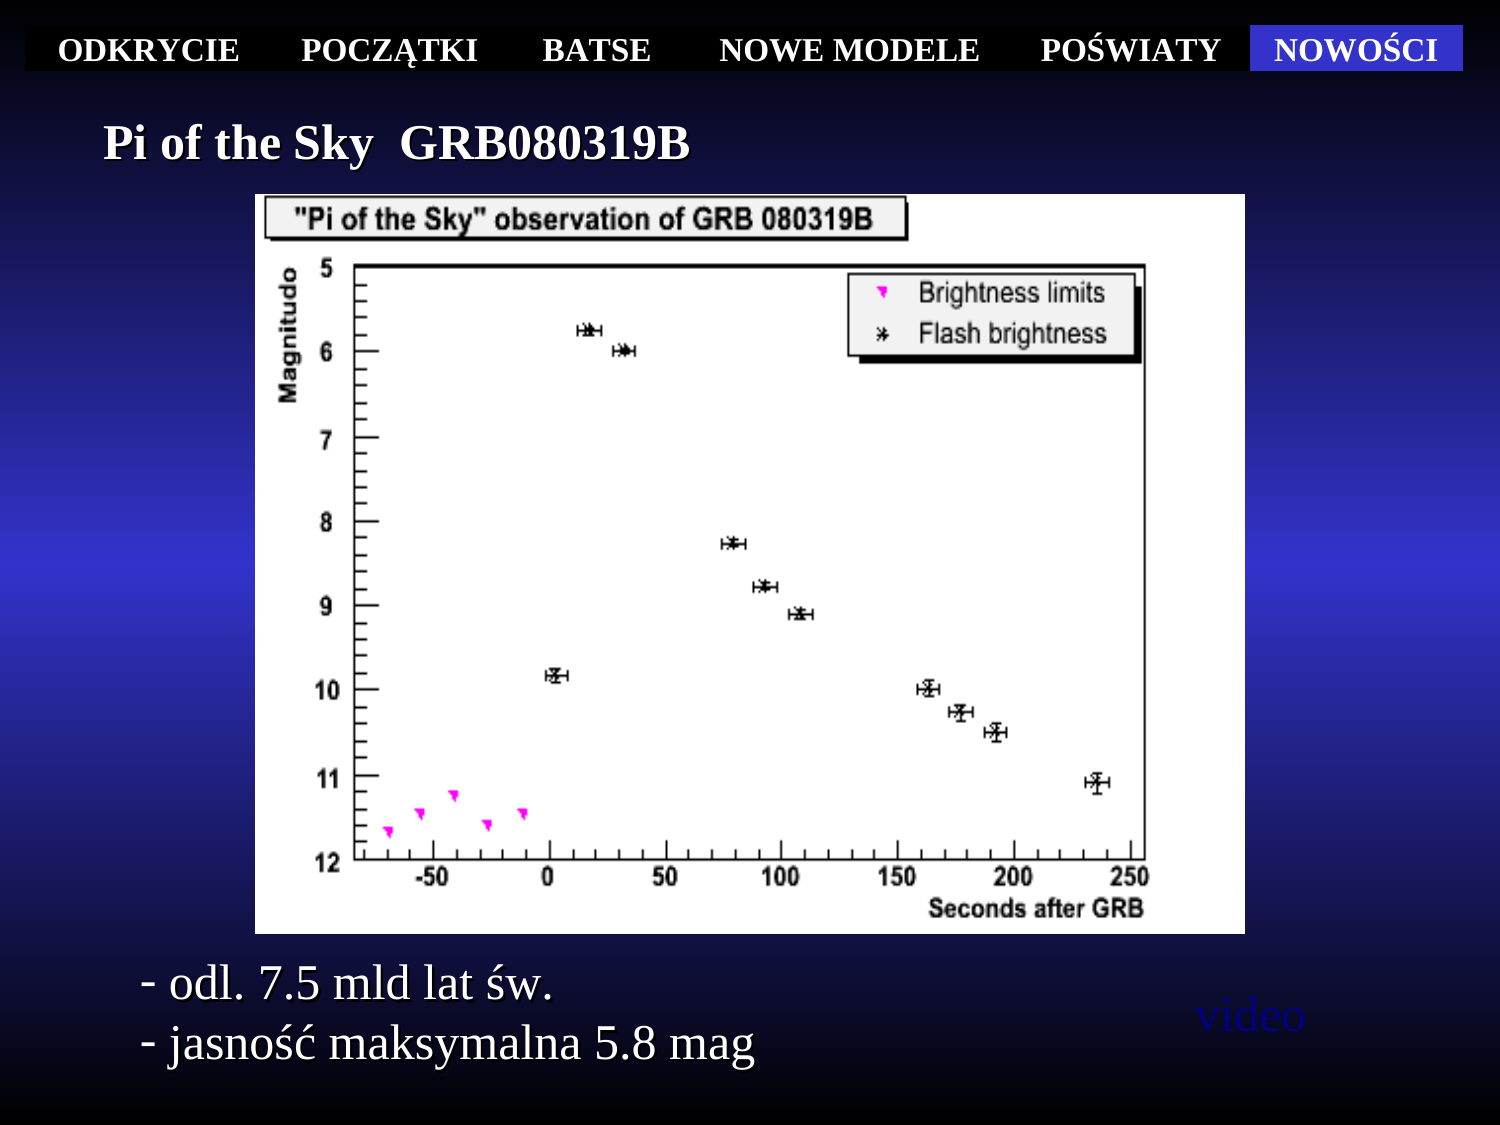

| ODKRYCIE | POCZĄTKI | BATSE | NOWE MODELE | POŚWIATY | NOWOŚCI |
| --- | --- | --- | --- | --- | --- |
Pi of the Sky GRB080319B
 odl. 7.5 mld lat św.
 jasność maksymalna 5.8 mag
video